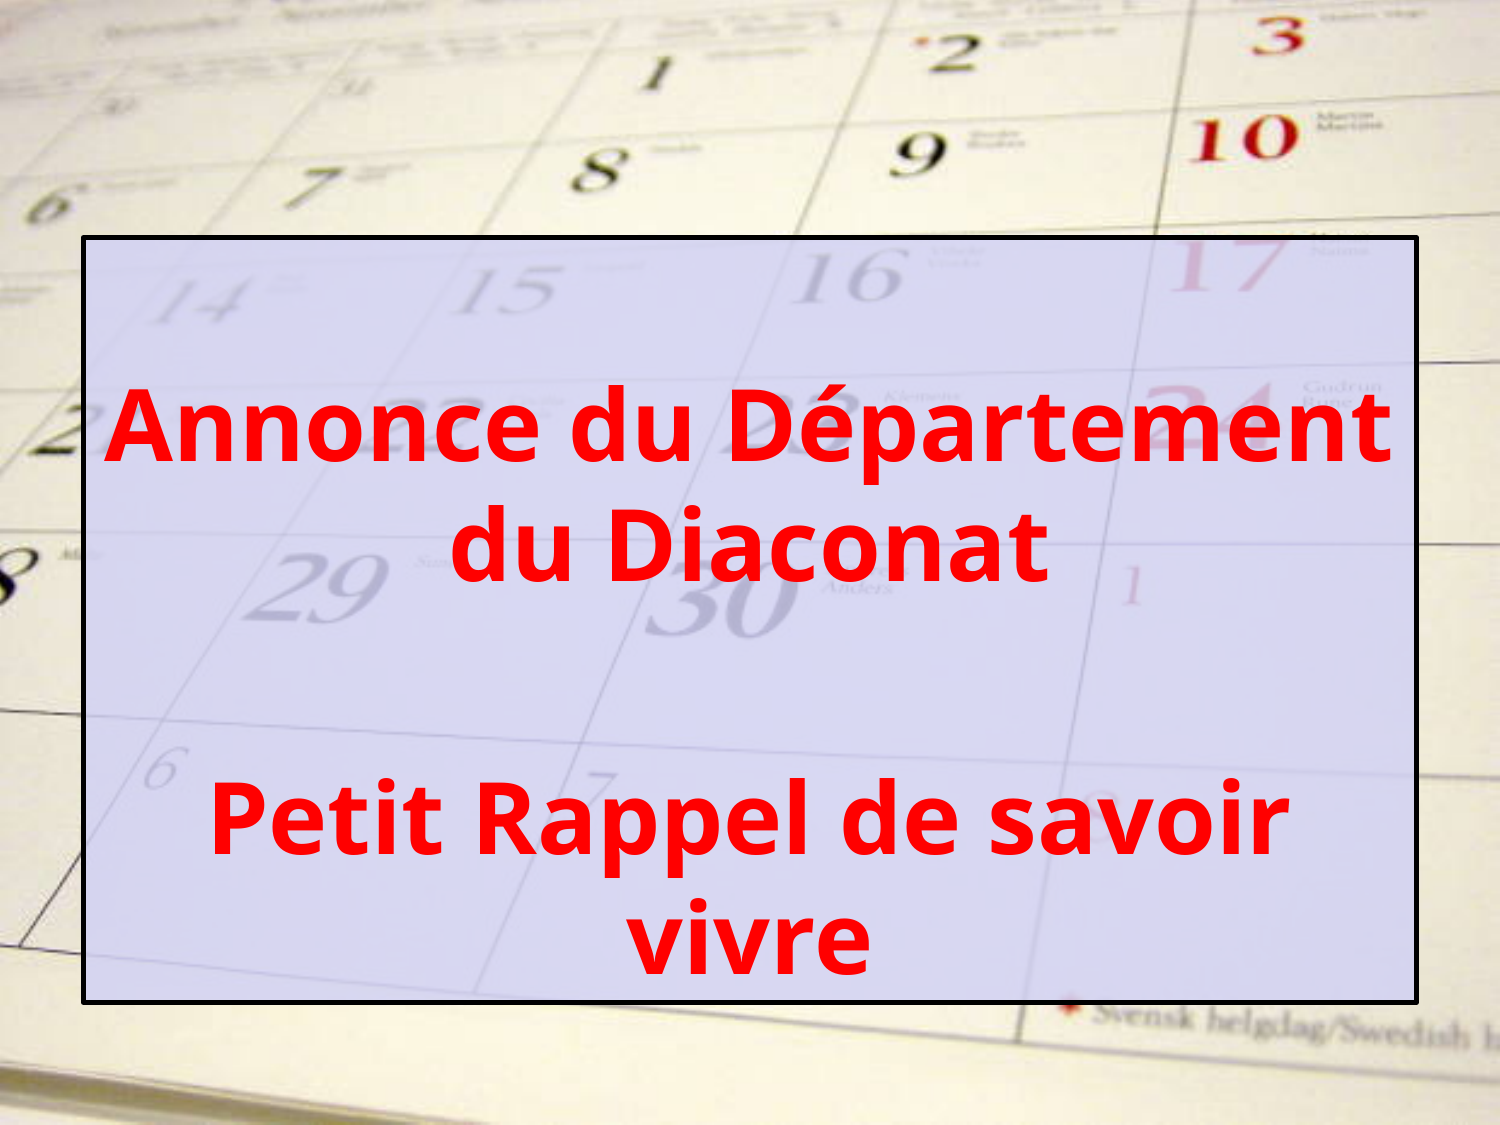

Annonce du Département du Diaconat
Petit Rappel de savoir vivre